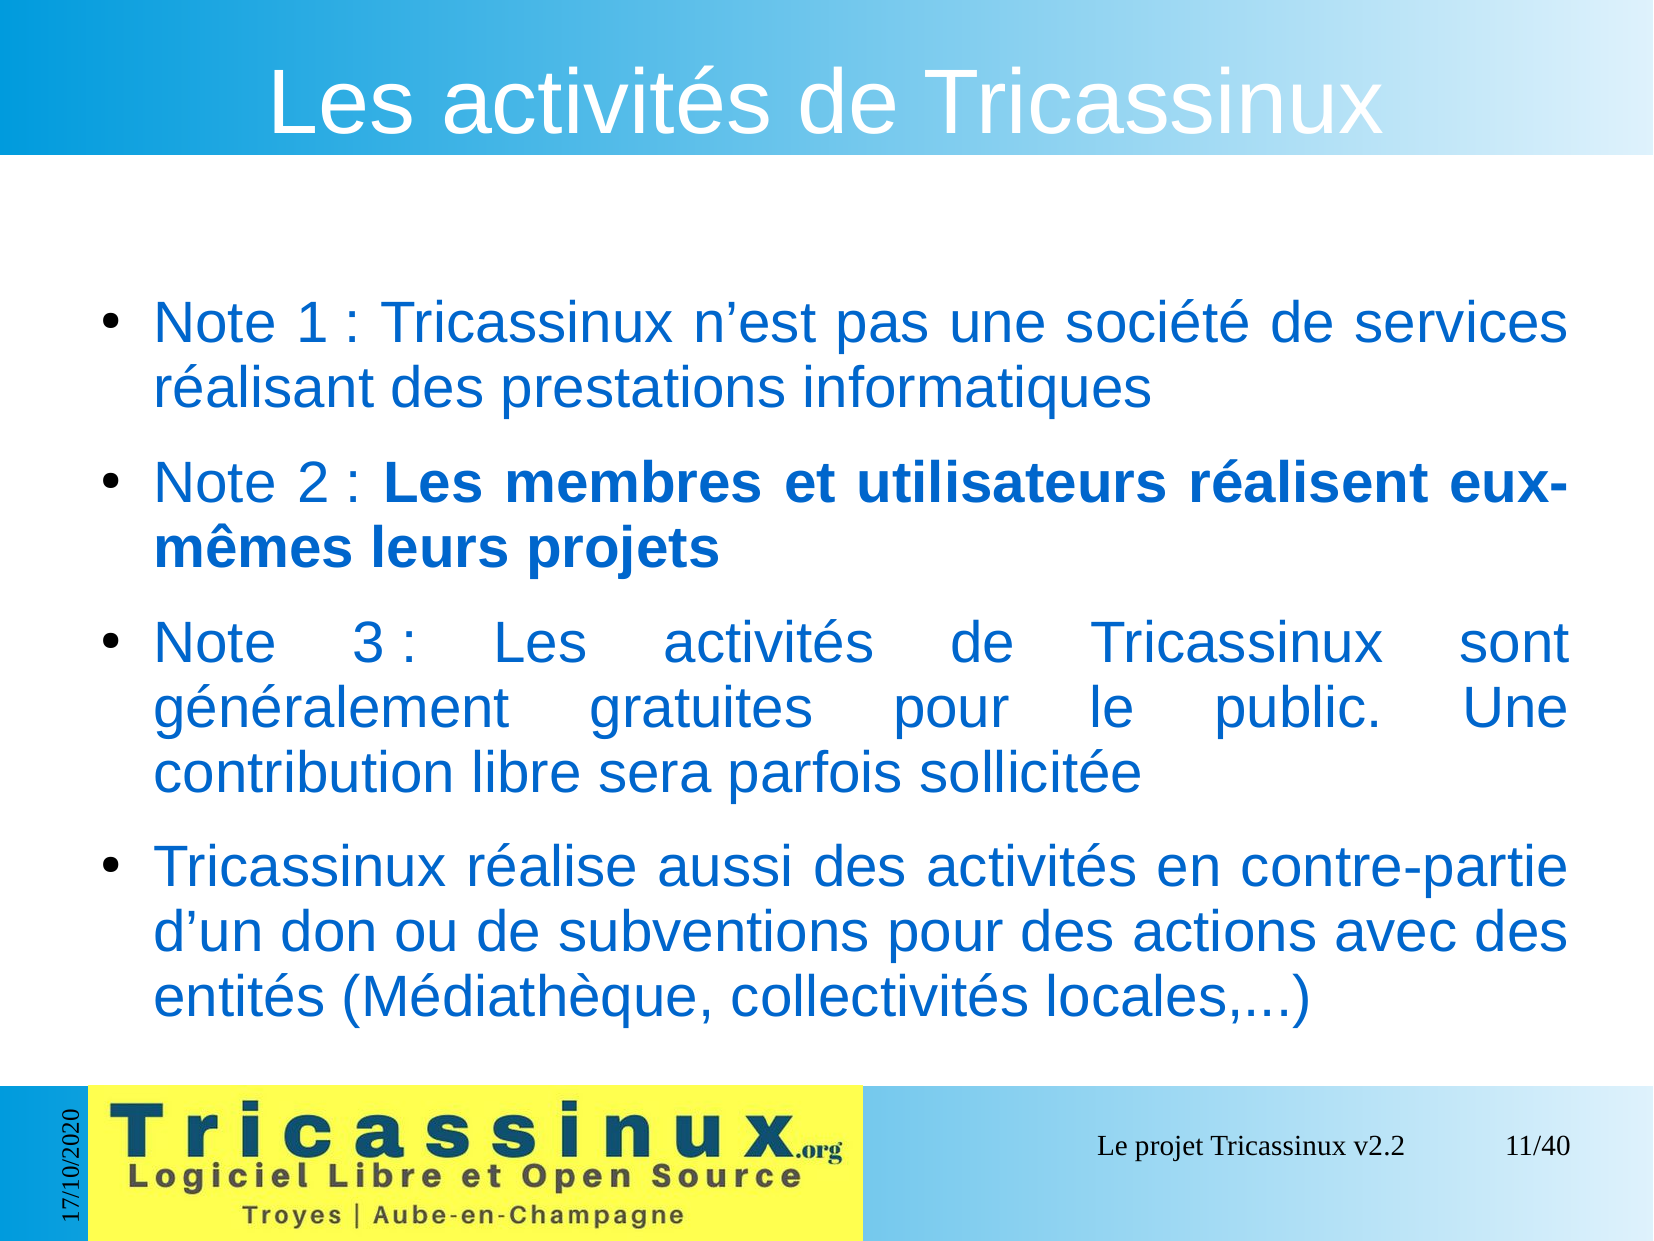

# Les activités de Tricassinux
Note 1 : Tricassinux n’est pas une société de services réalisant des prestations informatiques
Note 2 : Les membres et utilisateurs réalisent eux-mêmes leurs projets
Note 3 : Les activités de Tricassinux sont généralement gratuites pour le public. Une contribution libre sera parfois sollicitée
Tricassinux réalise aussi des activités en contre-partie d’un don ou de subventions pour des actions avec des entités (Médiathèque, collectivités locales,...)
17/10/2020
11